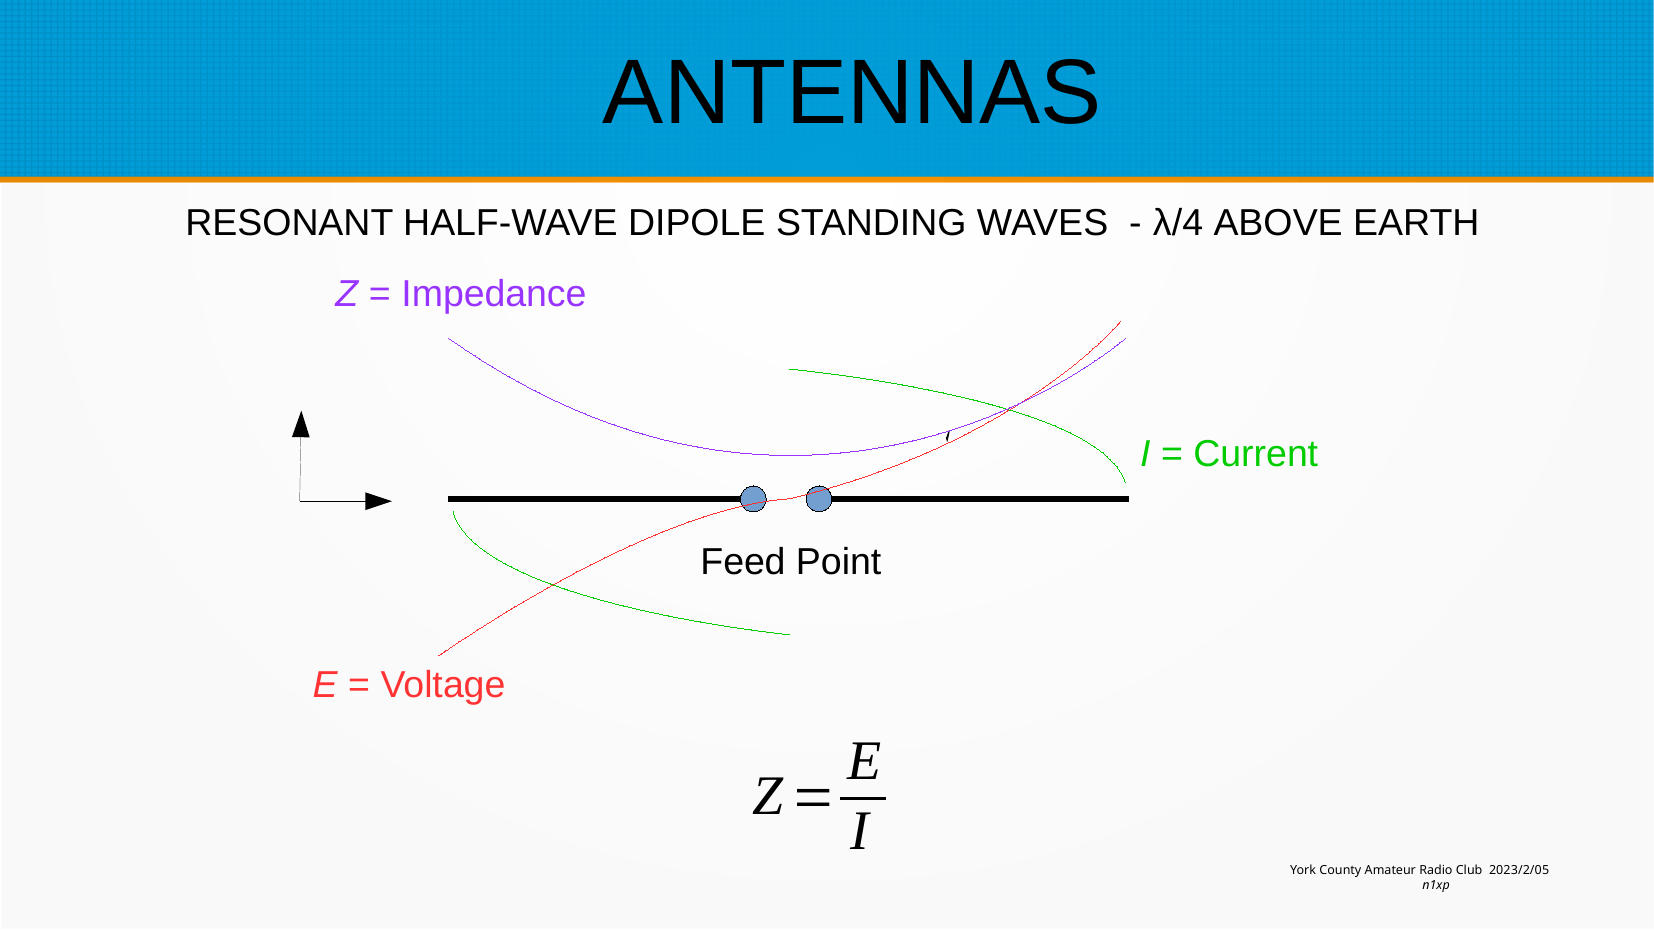

ANTENNAS
RESONANT HALF-WAVE DIPOLE STANDING WAVES - λ/4 ABOVE EARTH
Z = Impedance
`
I = Current
Feed Point
E = Voltage
York County Amateur Radio Club 2023/2/05
n1xp